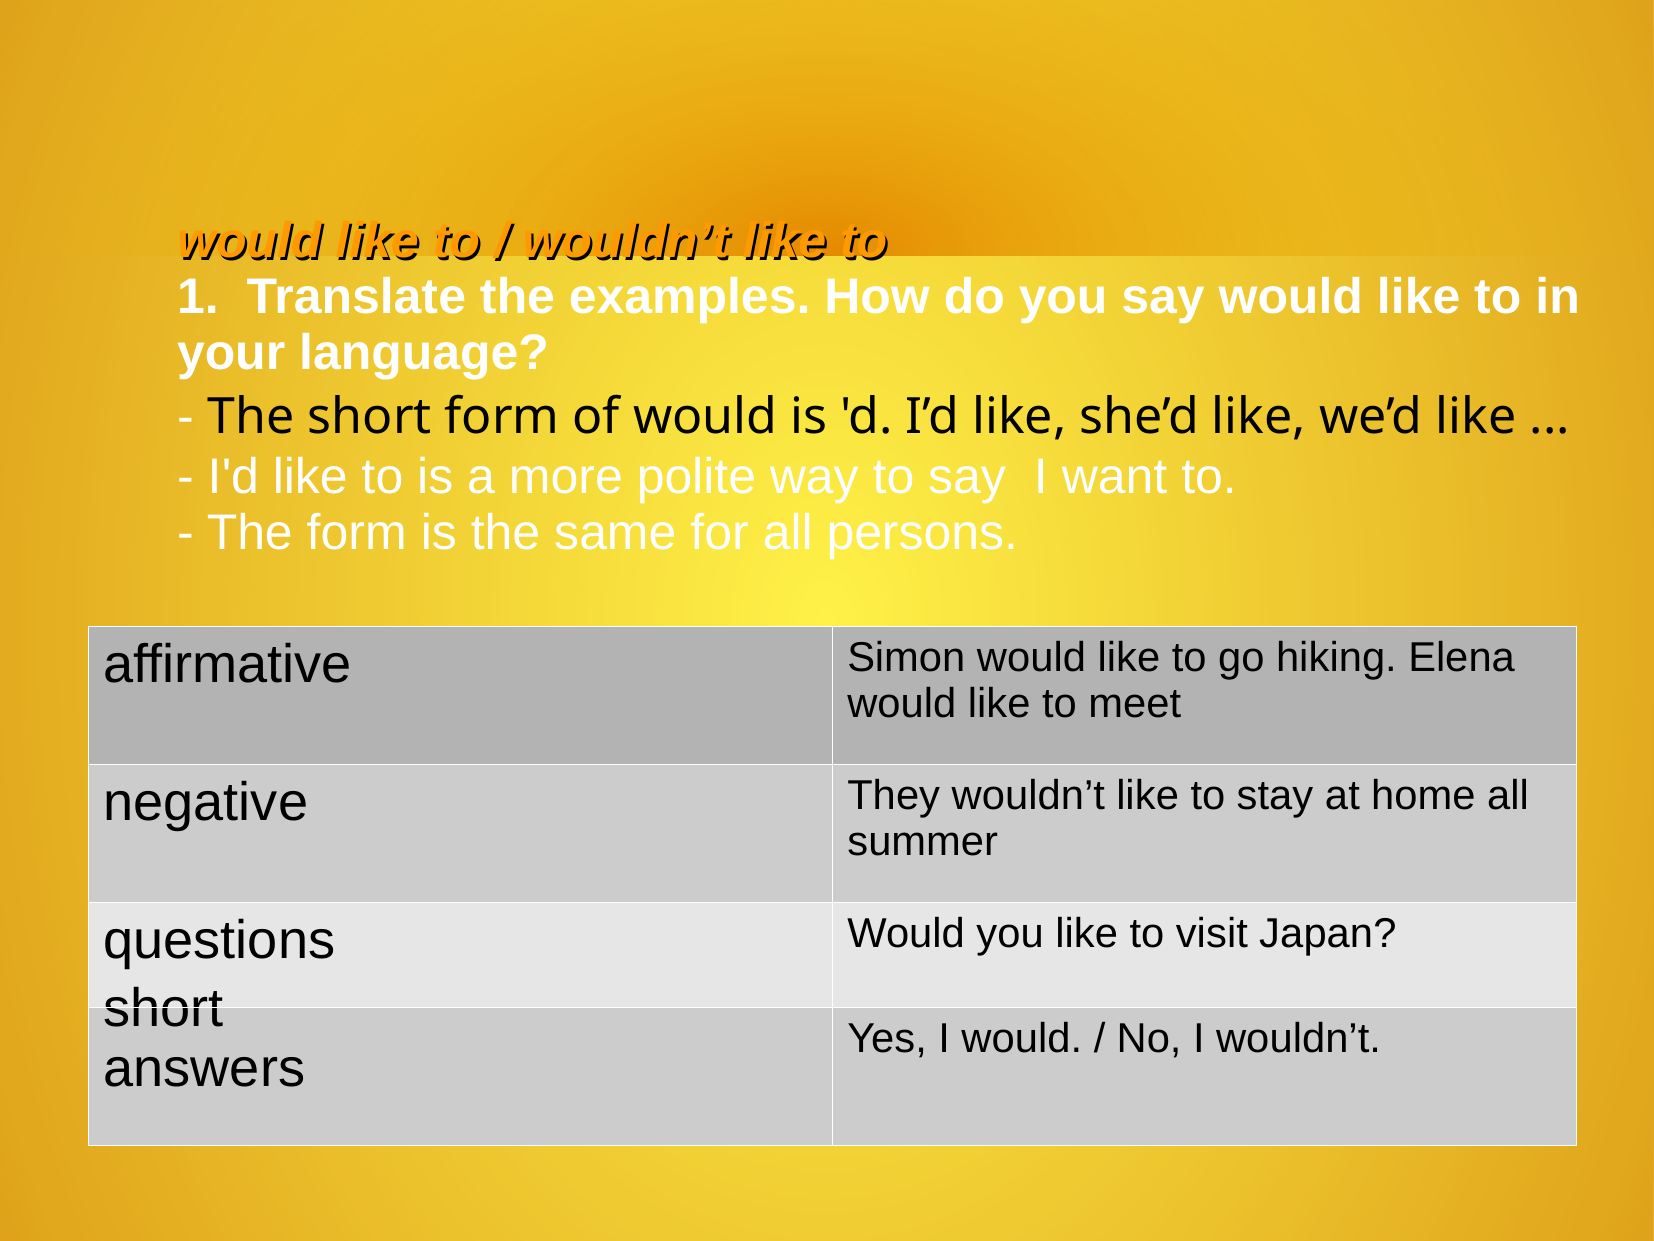

# would like to / wouldn’t like to 1. Translate the examples. How do you say would like to in your language? - The short form of would is 'd. I’d like, she’d like, we’d like ... - I'd like to is a more polite way to say I want to. - The form is the same for all persons.
| affirmative | Simon would like to go hiking. Elena would like to meet |
| --- | --- |
| negative | They wouldn’t like to stay at home all summer |
| questions | Would you like to visit Japan? |
| short answers | Yes, I would. / No, I wouldn’t. |